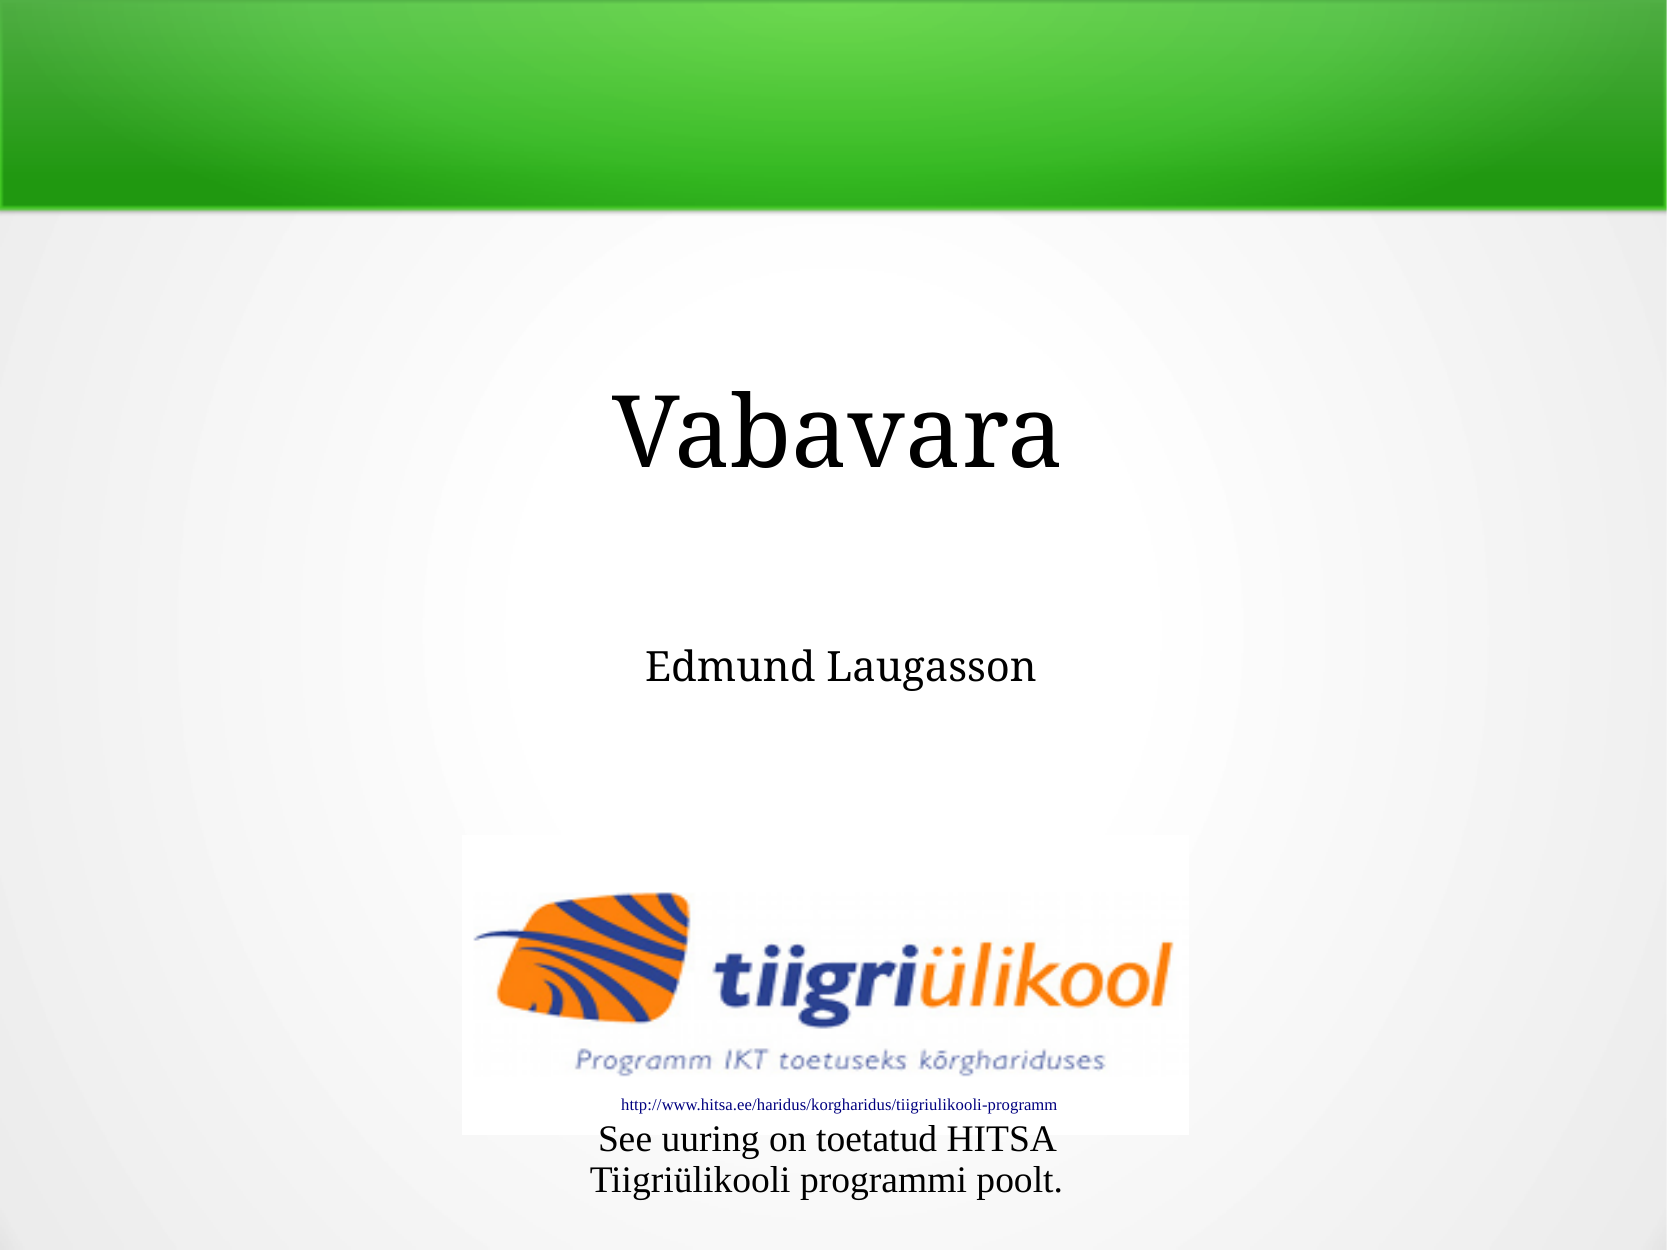

# Vabavara
Edmund Laugasson
http://www.hitsa.ee/haridus/korgharidus/tiigriulikooli-programm
See uuring on toetatud HITSA Tiigriülikooli programmi poolt.